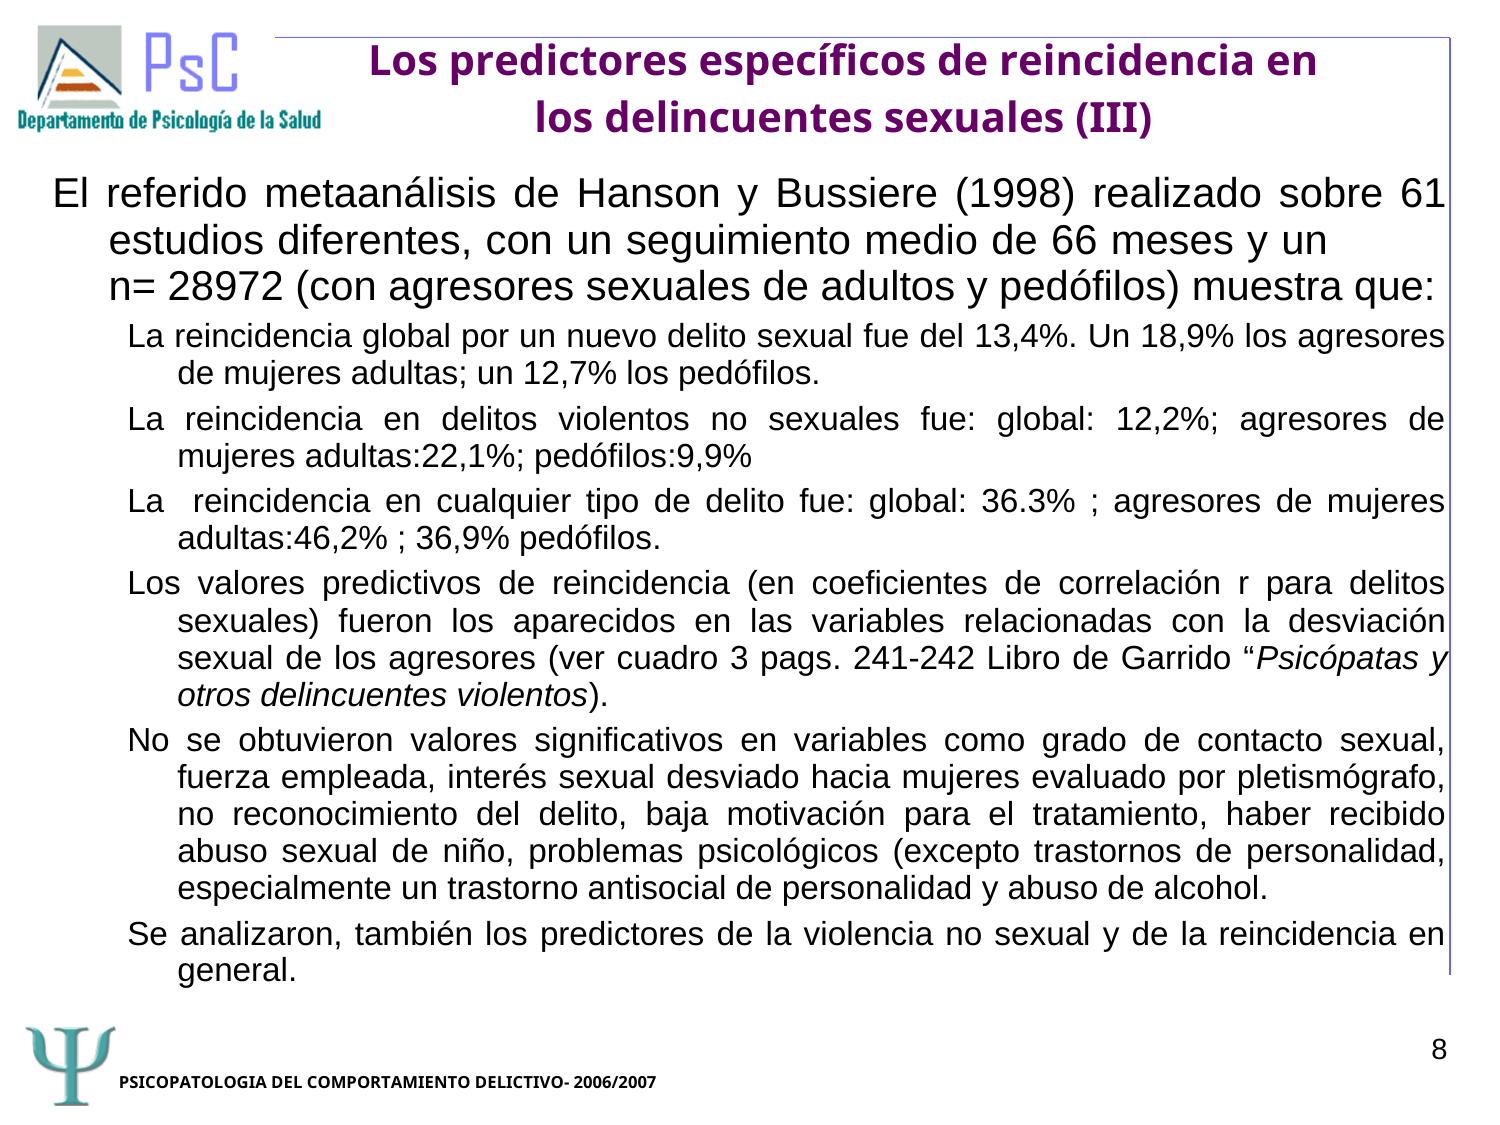

# Los predictores específicos de reincidencia en los delincuentes sexuales (III)
El referido metaanálisis de Hanson y Bussiere (1998) realizado sobre 61 estudios diferentes, con un seguimiento medio de 66 meses y un n= 28972 (con agresores sexuales de adultos y pedófilos) muestra que:
La reincidencia global por un nuevo delito sexual fue del 13,4%. Un 18,9% los agresores de mujeres adultas; un 12,7% los pedófilos.
La reincidencia en delitos violentos no sexuales fue: global: 12,2%; agresores de mujeres adultas:22,1%; pedófilos:9,9%
La reincidencia en cualquier tipo de delito fue: global: 36.3% ; agresores de mujeres adultas:46,2% ; 36,9% pedófilos.
Los valores predictivos de reincidencia (en coeficientes de correlación r para delitos sexuales) fueron los aparecidos en las variables relacionadas con la desviación sexual de los agresores (ver cuadro 3 pags. 241-242 Libro de Garrido “Psicópatas y otros delincuentes violentos).
No se obtuvieron valores significativos en variables como grado de contacto sexual, fuerza empleada, interés sexual desviado hacia mujeres evaluado por pletismógrafo, no reconocimiento del delito, baja motivación para el tratamiento, haber recibido abuso sexual de niño, problemas psicológicos (excepto trastornos de personalidad, especialmente un trastorno antisocial de personalidad y abuso de alcohol.
Se analizaron, también los predictores de la violencia no sexual y de la reincidencia en general.
8